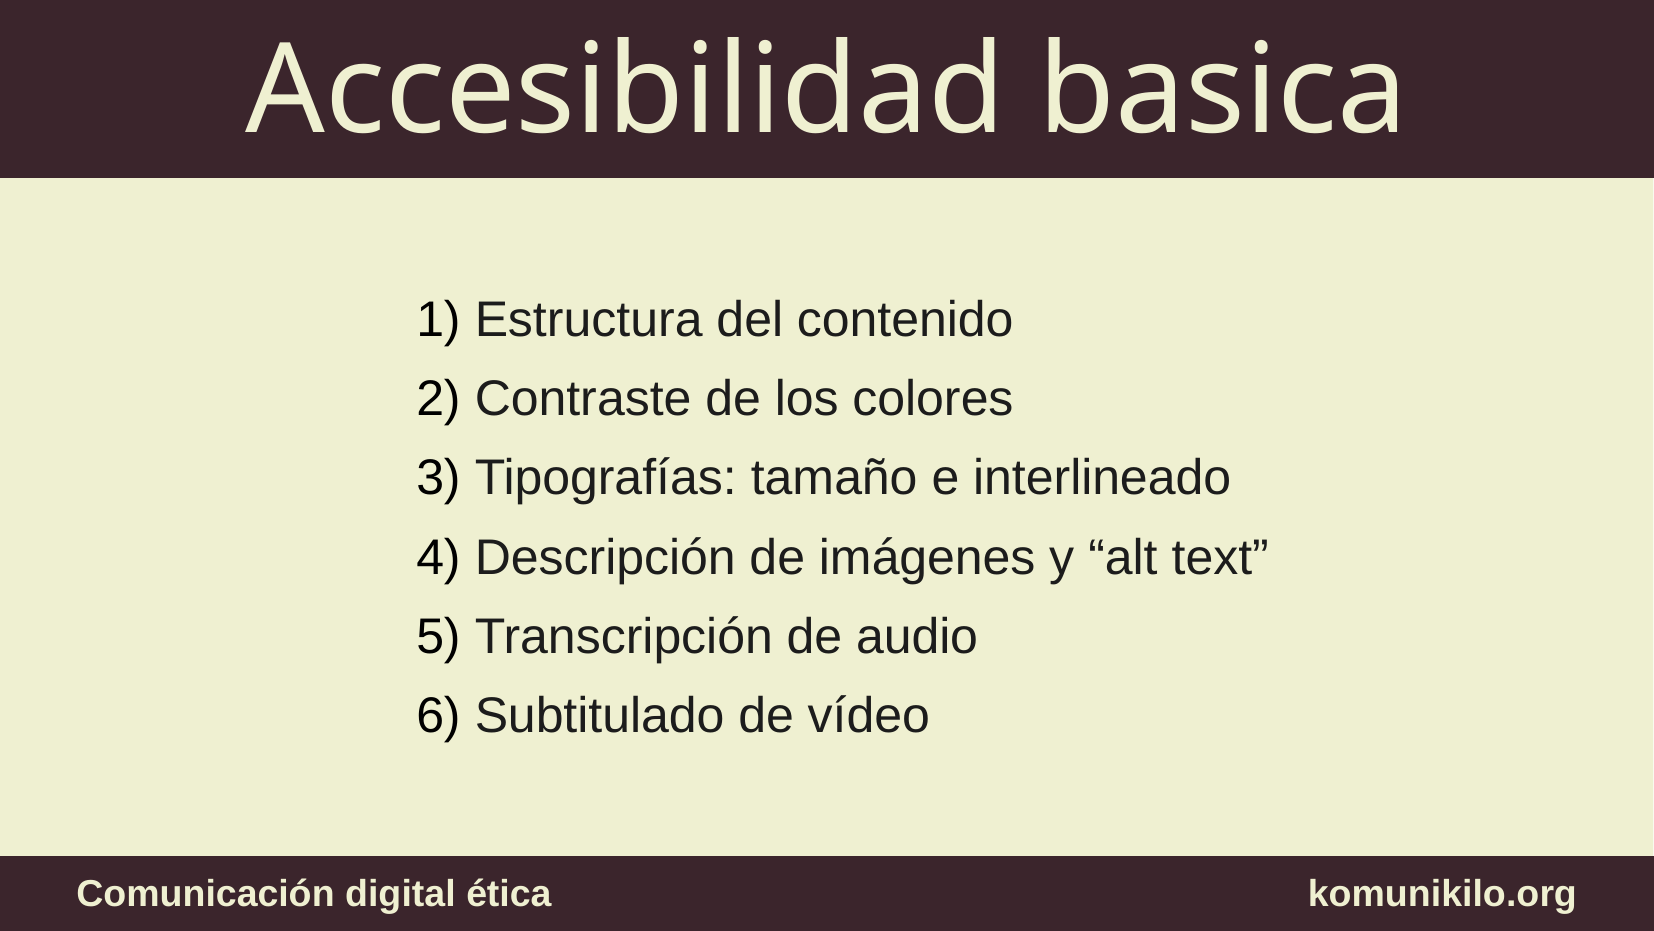

# Accesibilidad basica
 Estructura del contenido
 Contraste de los colores
 Tipografías: tamaño e interlineado
 Descripción de imágenes y “alt text”
 Transcripción de audio
 Subtitulado de vídeo
Comunicación digital ética komunikilo.org